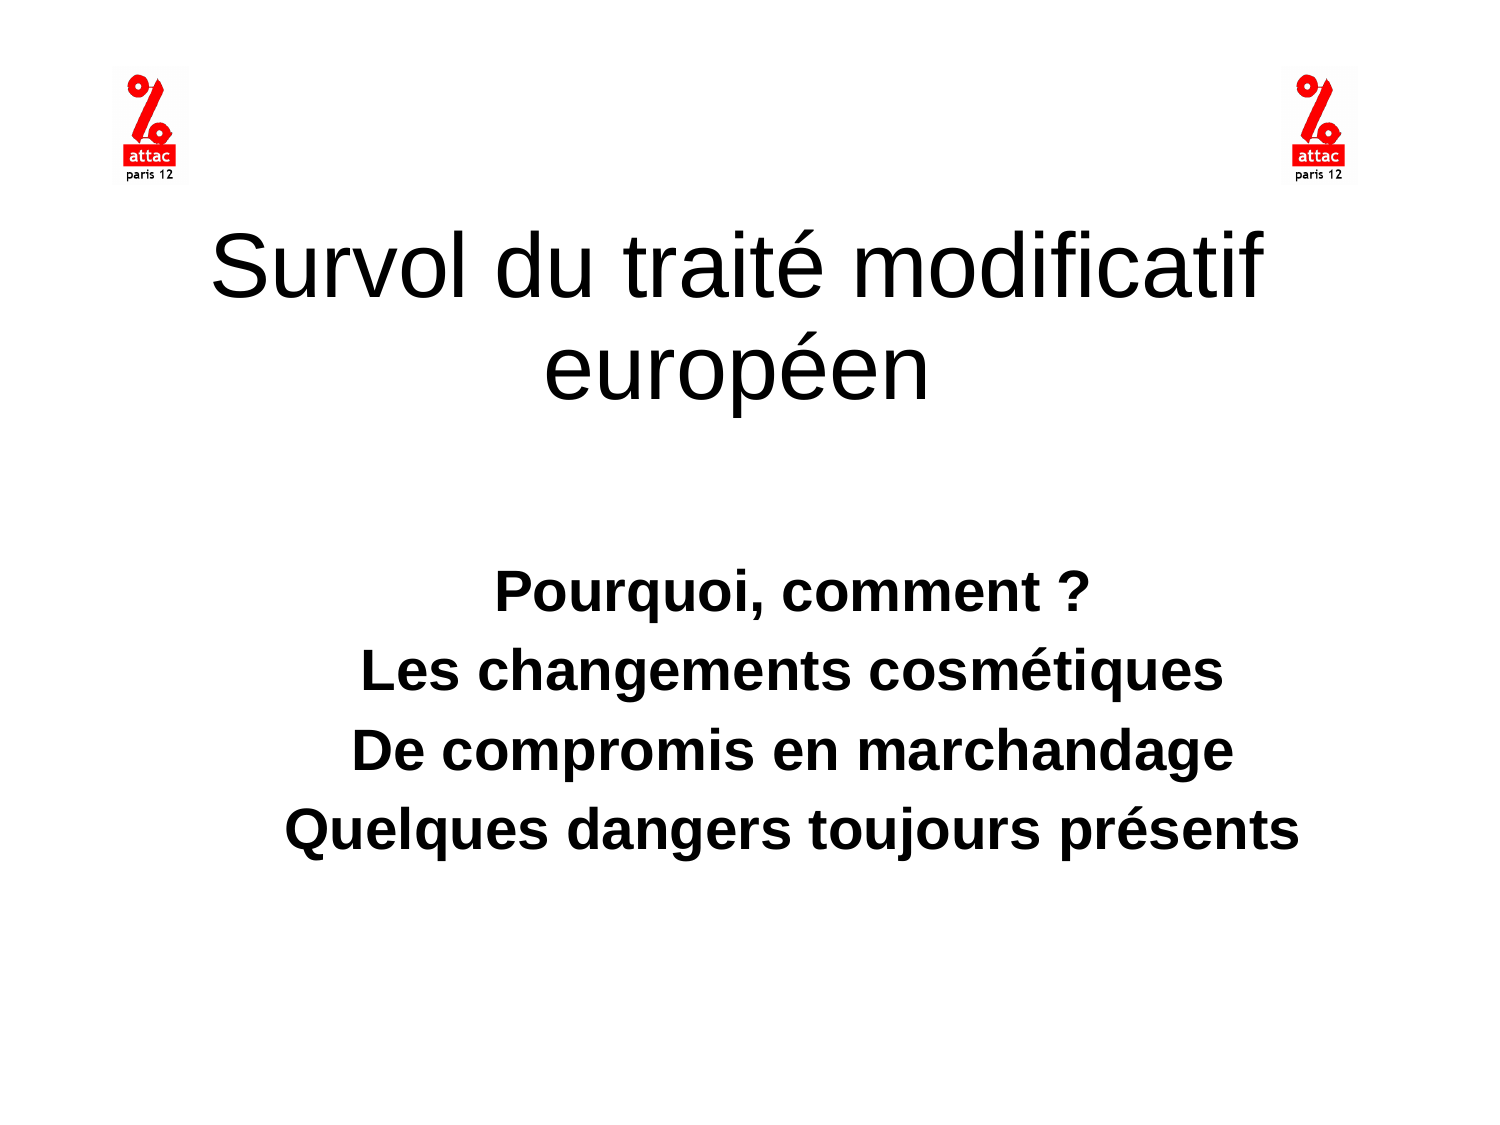

# Survol du traité modificatif européen
Pourquoi, comment ?
Les changements cosmétiques
De compromis en marchandage
Quelques dangers toujours présents